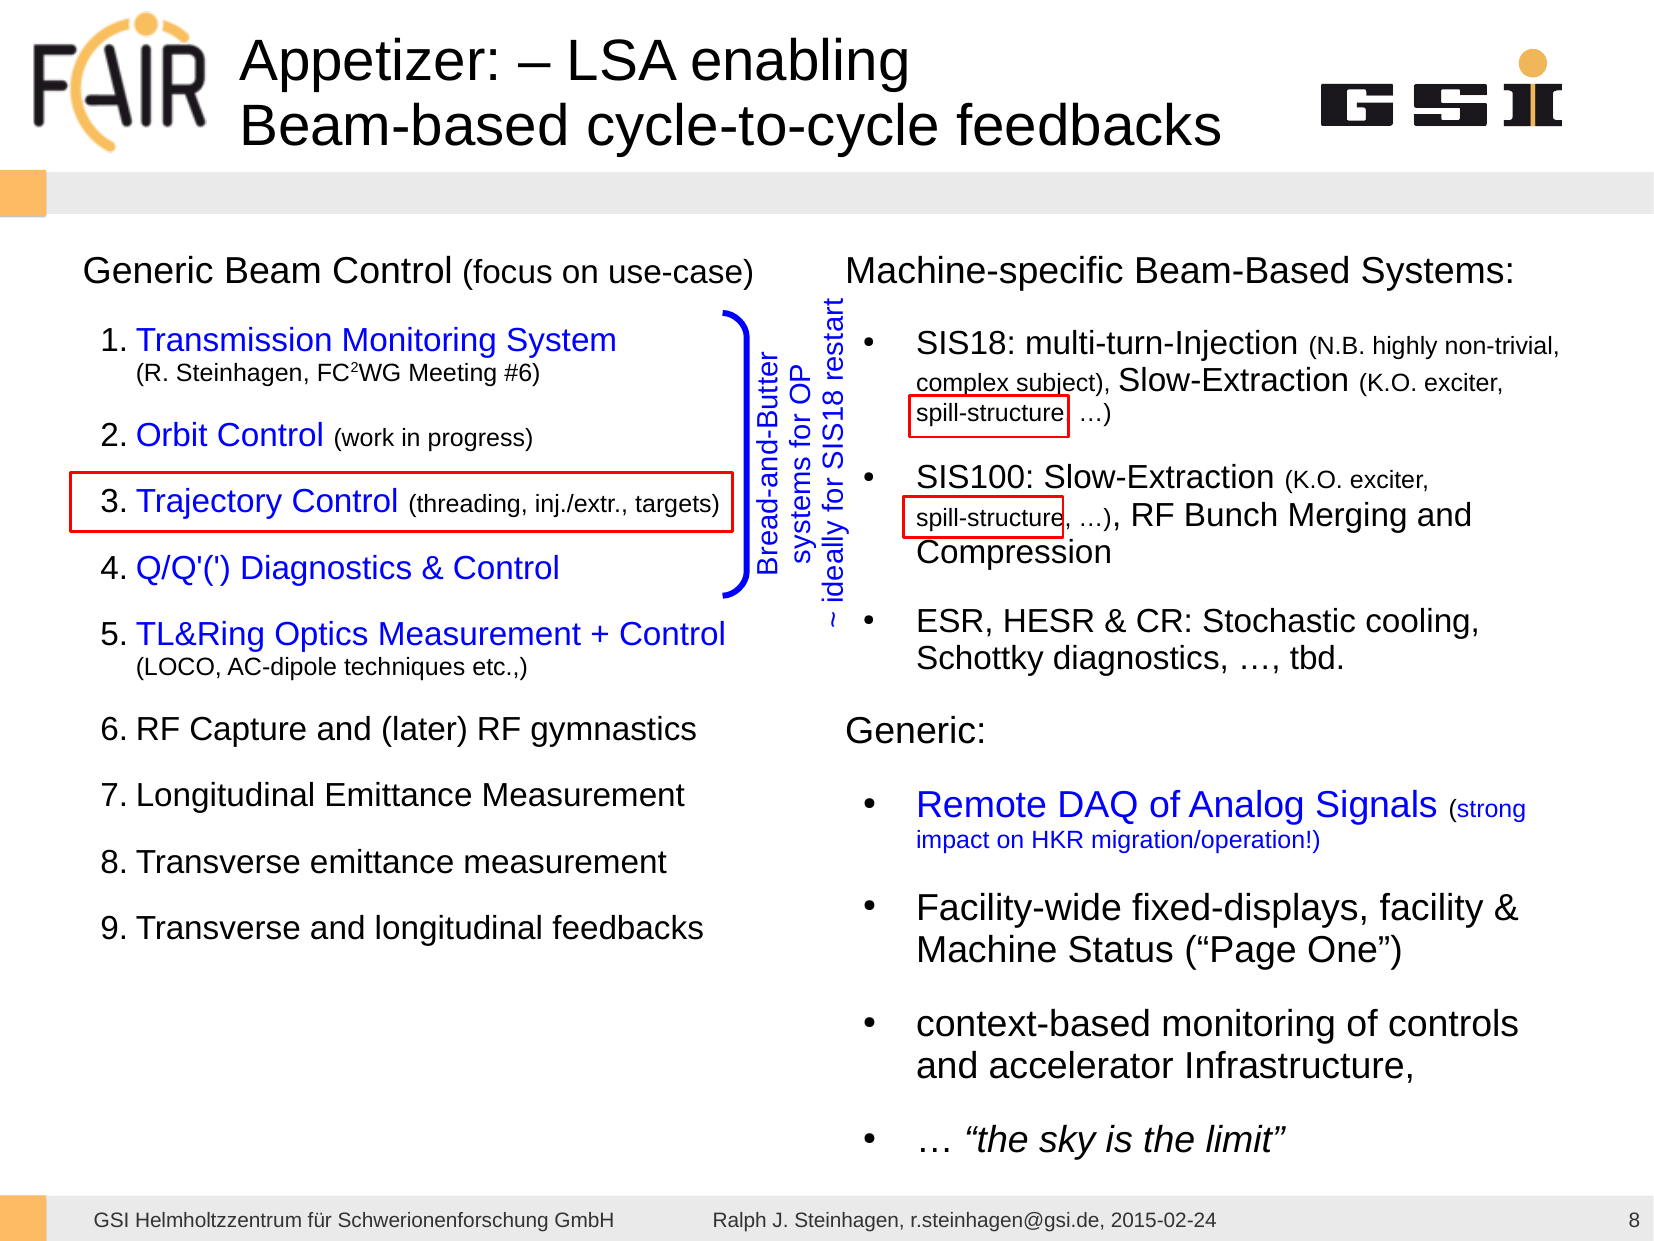

Appetizer: – LSA enabling
Beam-based cycle-to-cycle feedbacks
Generic Beam Control (focus on use-case)
Transmission Monitoring System (R. Steinhagen, FC2WG Meeting #6)
Orbit Control (work in progress)
Trajectory Control (threading, inj./extr., targets)
Q/Q'(') Diagnostics & Control
TL&Ring Optics Measurement + Control (LOCO, AC-dipole techniques etc.,)
RF Capture and (later) RF gymnastics
Longitudinal Emittance Measurement
Transverse emittance measurement
Transverse and longitudinal feedbacks
# Machine-specific Beam-Based Systems:
SIS18: multi-turn-Injection (N.B. highly non-trivial, complex subject), Slow-Extraction (K.O. exciter, spill‑structure, …)
SIS100: Slow-Extraction (K.O. exciter, spill‑structure, …), RF Bunch Merging and Compression
ESR, HESR & CR: Stochastic cooling, Schottky diagnostics, …, tbd.
Generic:
Remote DAQ of Analog Signals (strong impact on HKR migration/operation!)
Facility-wide fixed-displays, facility & Machine Status (“Page One”)
context-based monitoring of controls and accelerator Infrastructure,
… “the sky is the limit”
Bread-and-Butter
systems for OP
~ ideally for SIS18 restart